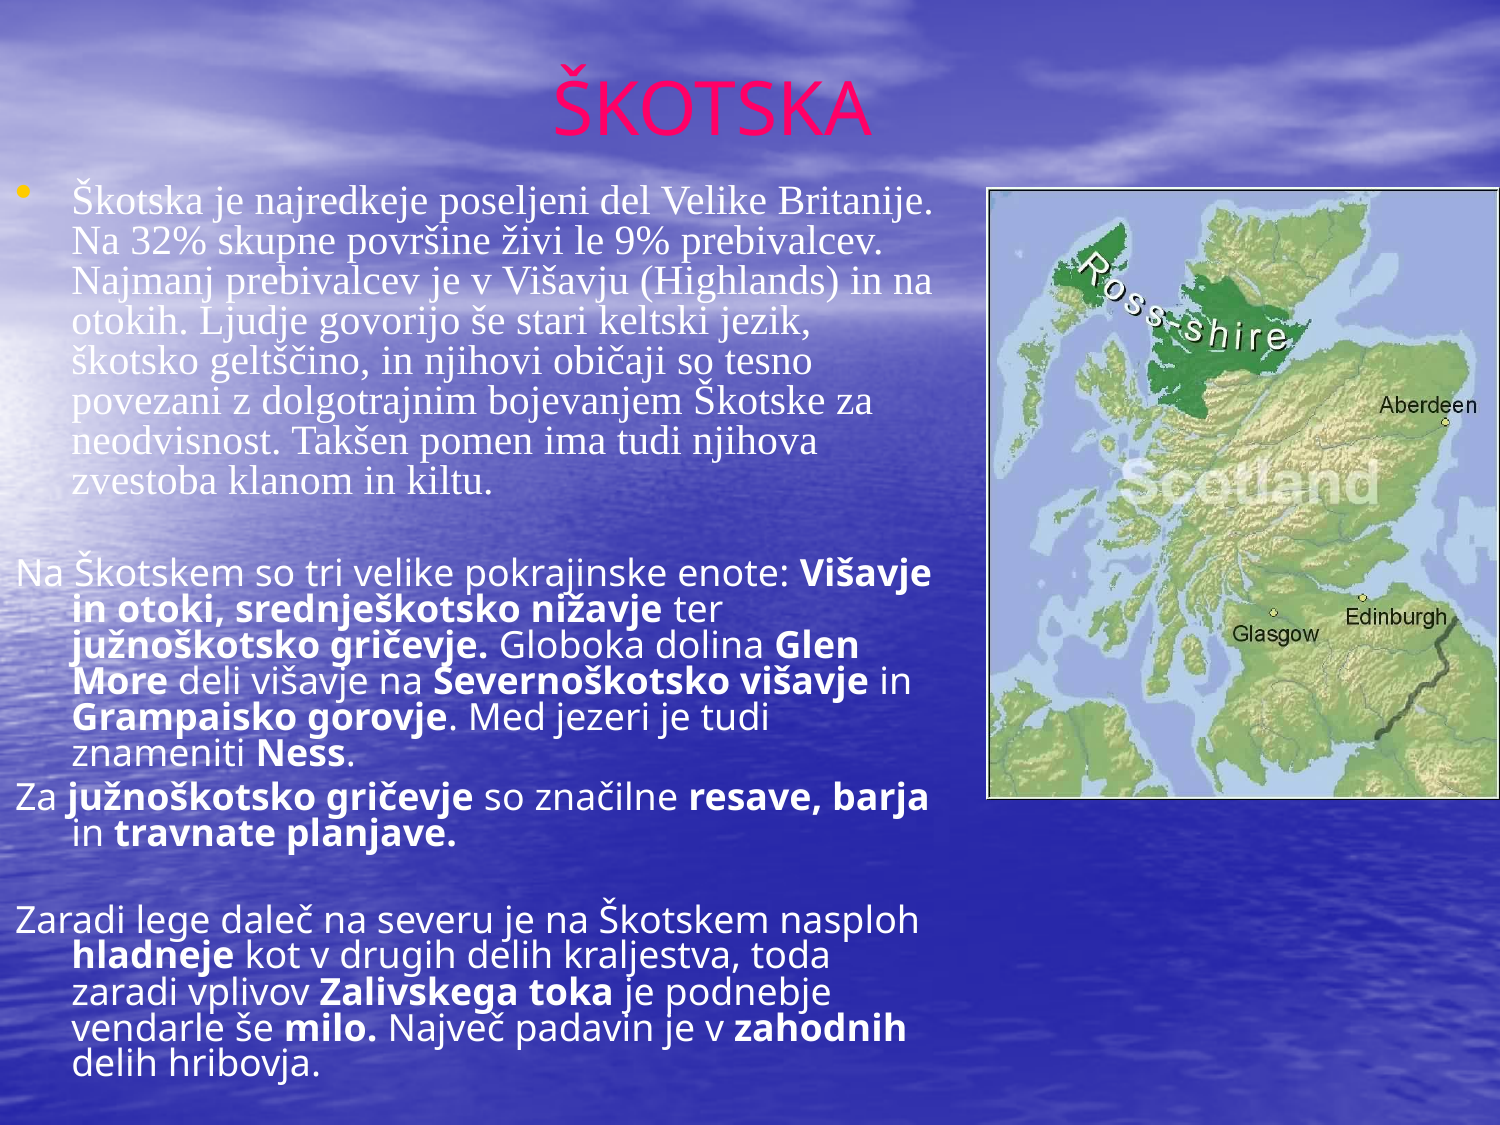

# ŠKOTSKA
Škotska je najredkeje poseljeni del Velike Britanije. Na 32% skupne površine živi le 9% prebivalcev. Najmanj prebivalcev je v Višavju (Highlands) in na otokih. Ljudje govorijo še stari keltski jezik, škotsko geltščino, in njihovi običaji so tesno povezani z dolgotrajnim bojevanjem Škotske za neodvisnost. Takšen pomen ima tudi njihova zvestoba klanom in kiltu.
Na Škotskem so tri velike pokrajinske enote: Višavje in otoki, srednješkotsko nižavje ter južnoškotsko gričevje. Globoka dolina Glen More deli višavje na Severnoškotsko višavje in Grampaisko gorovje. Med jezeri je tudi znameniti Ness.
Za južnoškotsko gričevje so značilne resave, barja in travnate planjave.
Zaradi lege daleč na severu je na Škotskem nasploh hladneje kot v drugih delih kraljestva, toda zaradi vplivov Zalivskega toka je podnebje vendarle še milo. Največ padavin je v zahodnih delih hribovja.